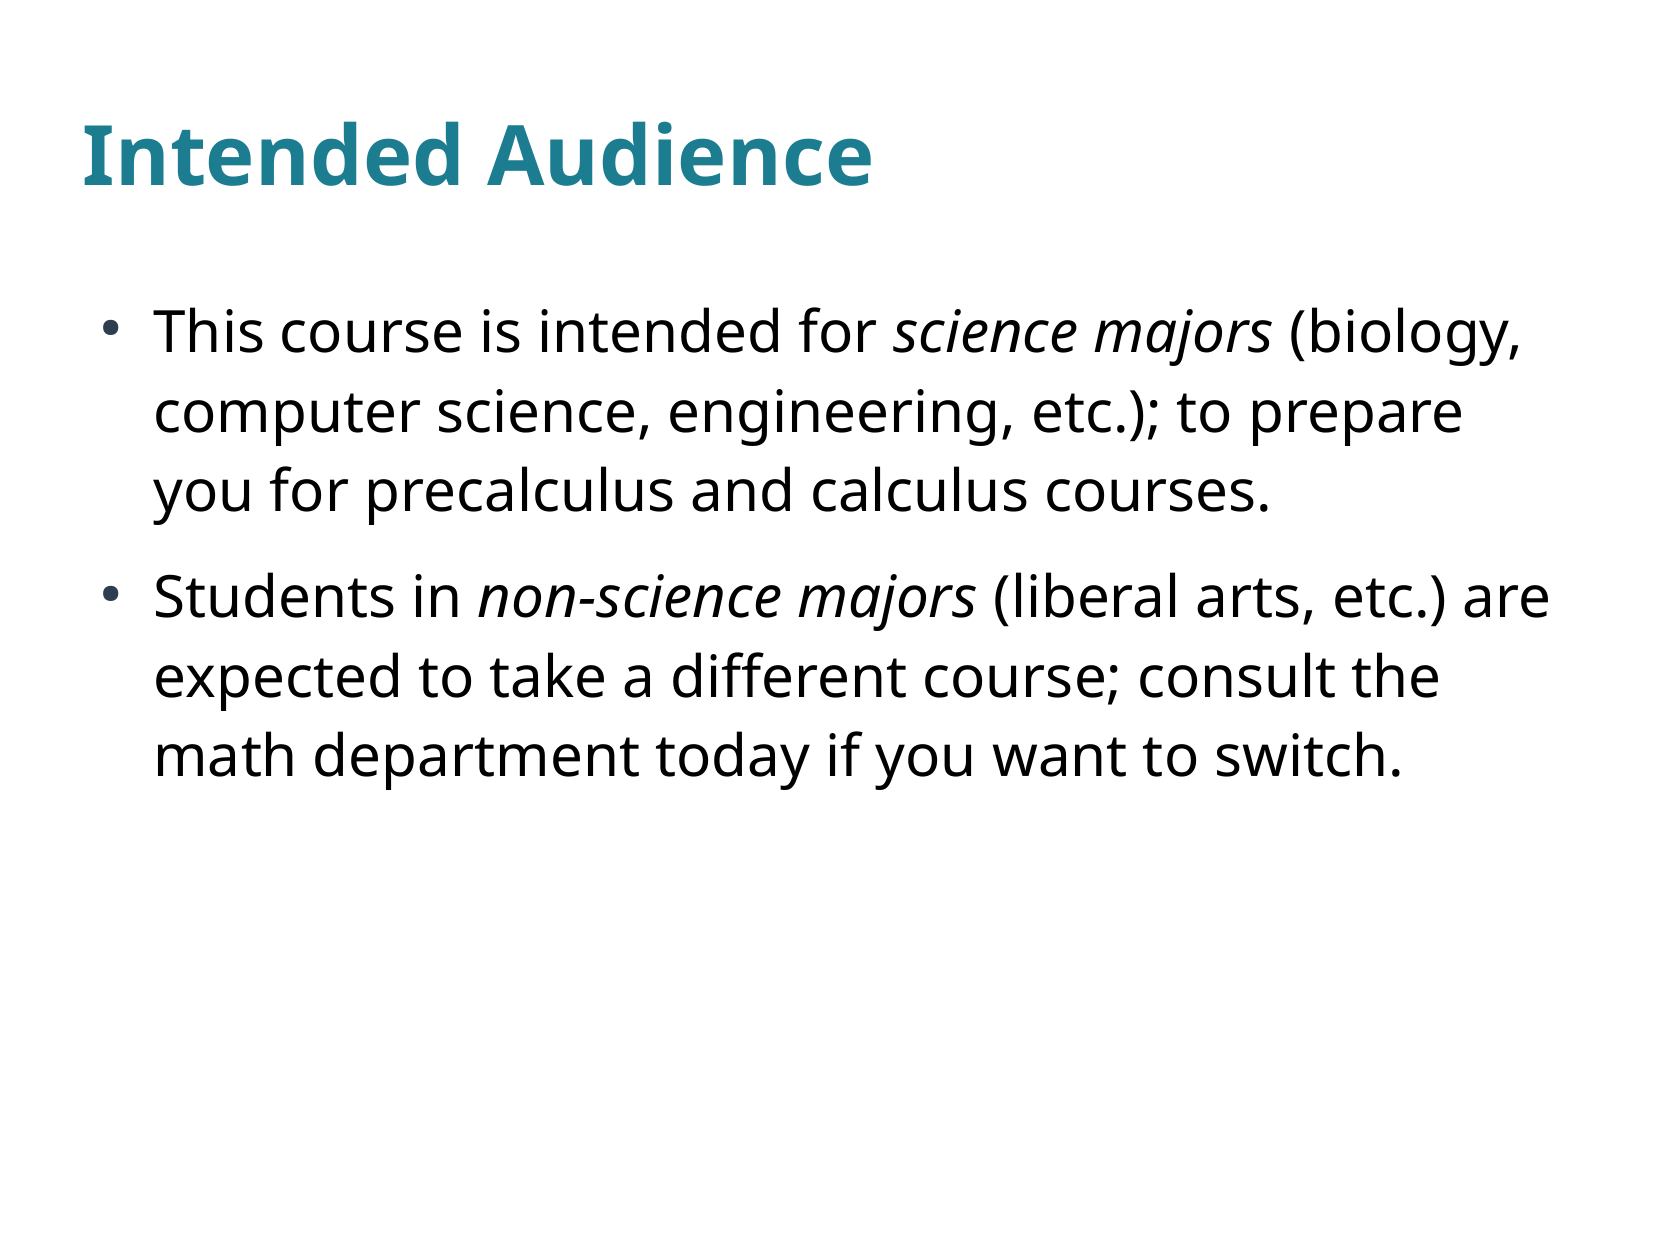

# Intended Audience
This course is intended for science majors (biology, computer science, engineering, etc.); to prepare you for precalculus and calculus courses.
Students in non-science majors (liberal arts, etc.) are expected to take a different course; consult the math department today if you want to switch.